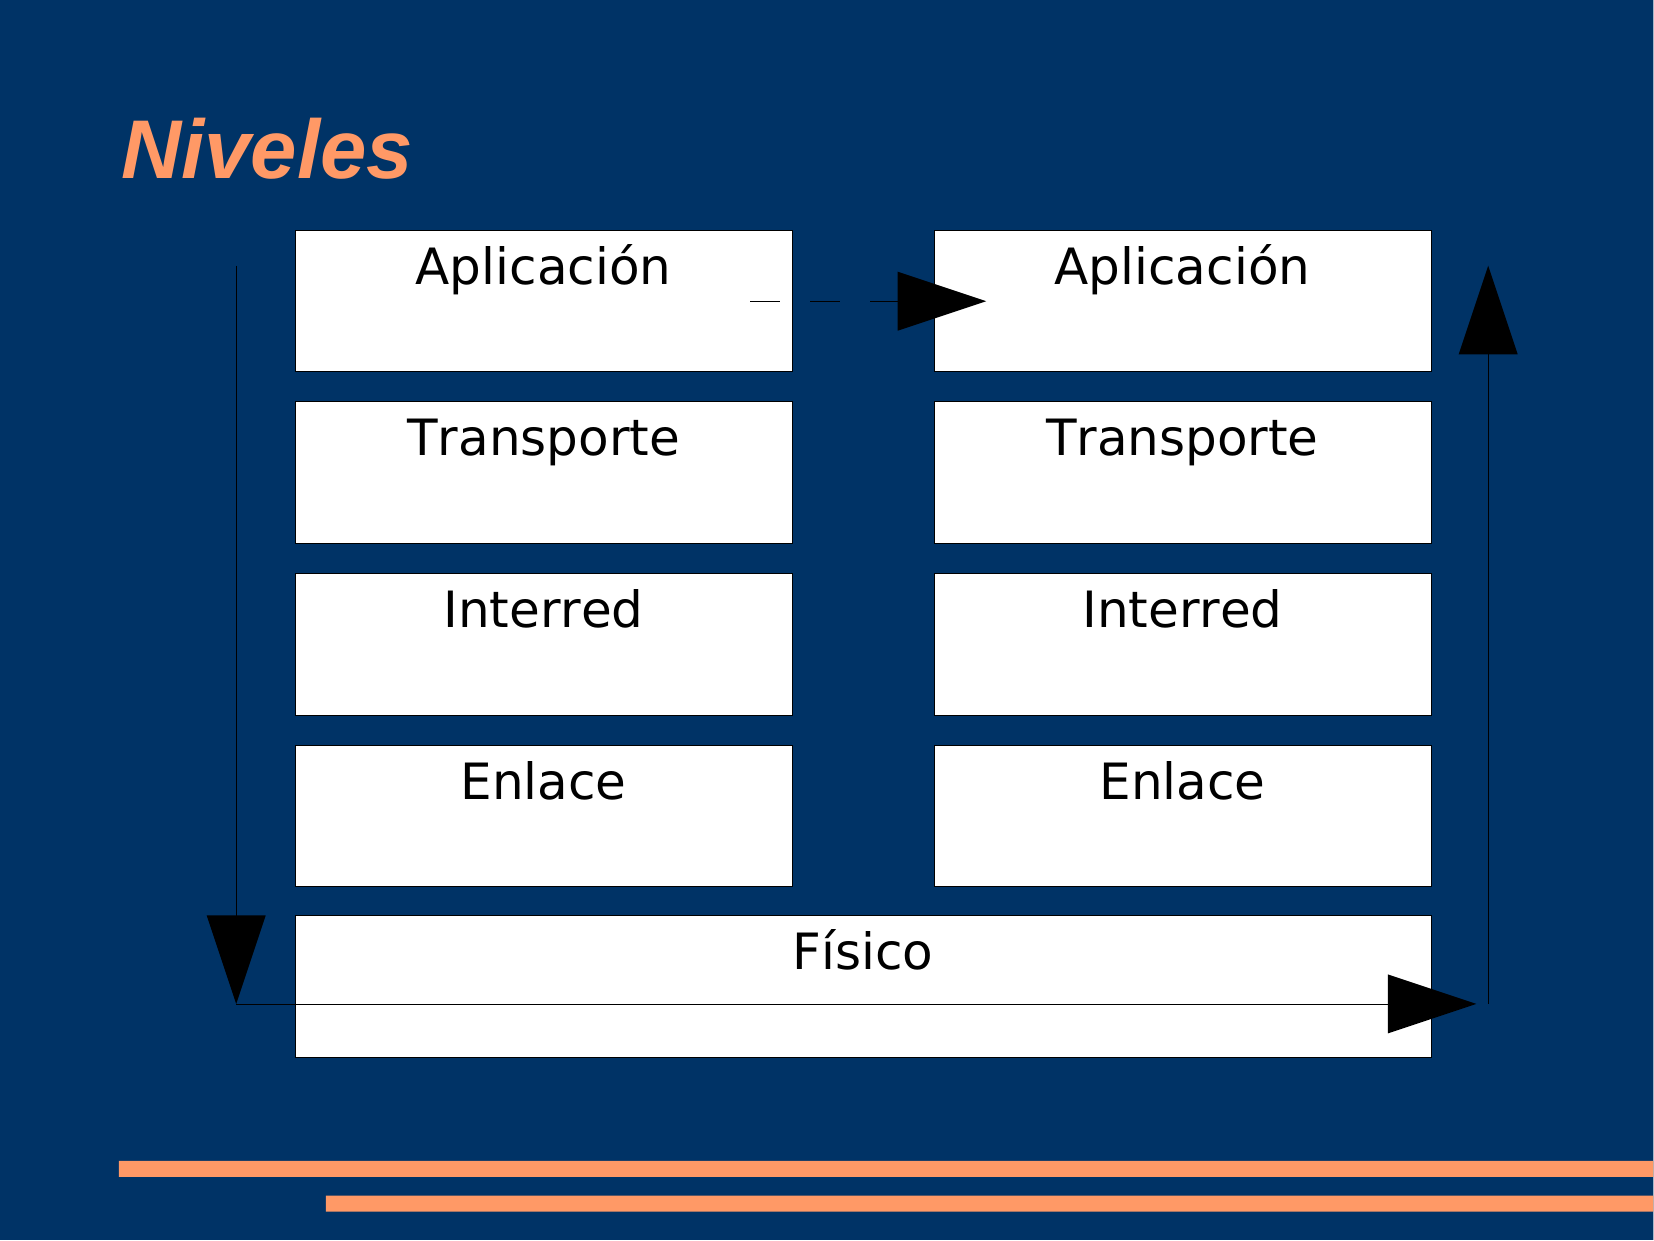

# Niveles
Aplicación
Aplicación
Transporte
Transporte
Interred
Interred
Enlace
Enlace
Físico